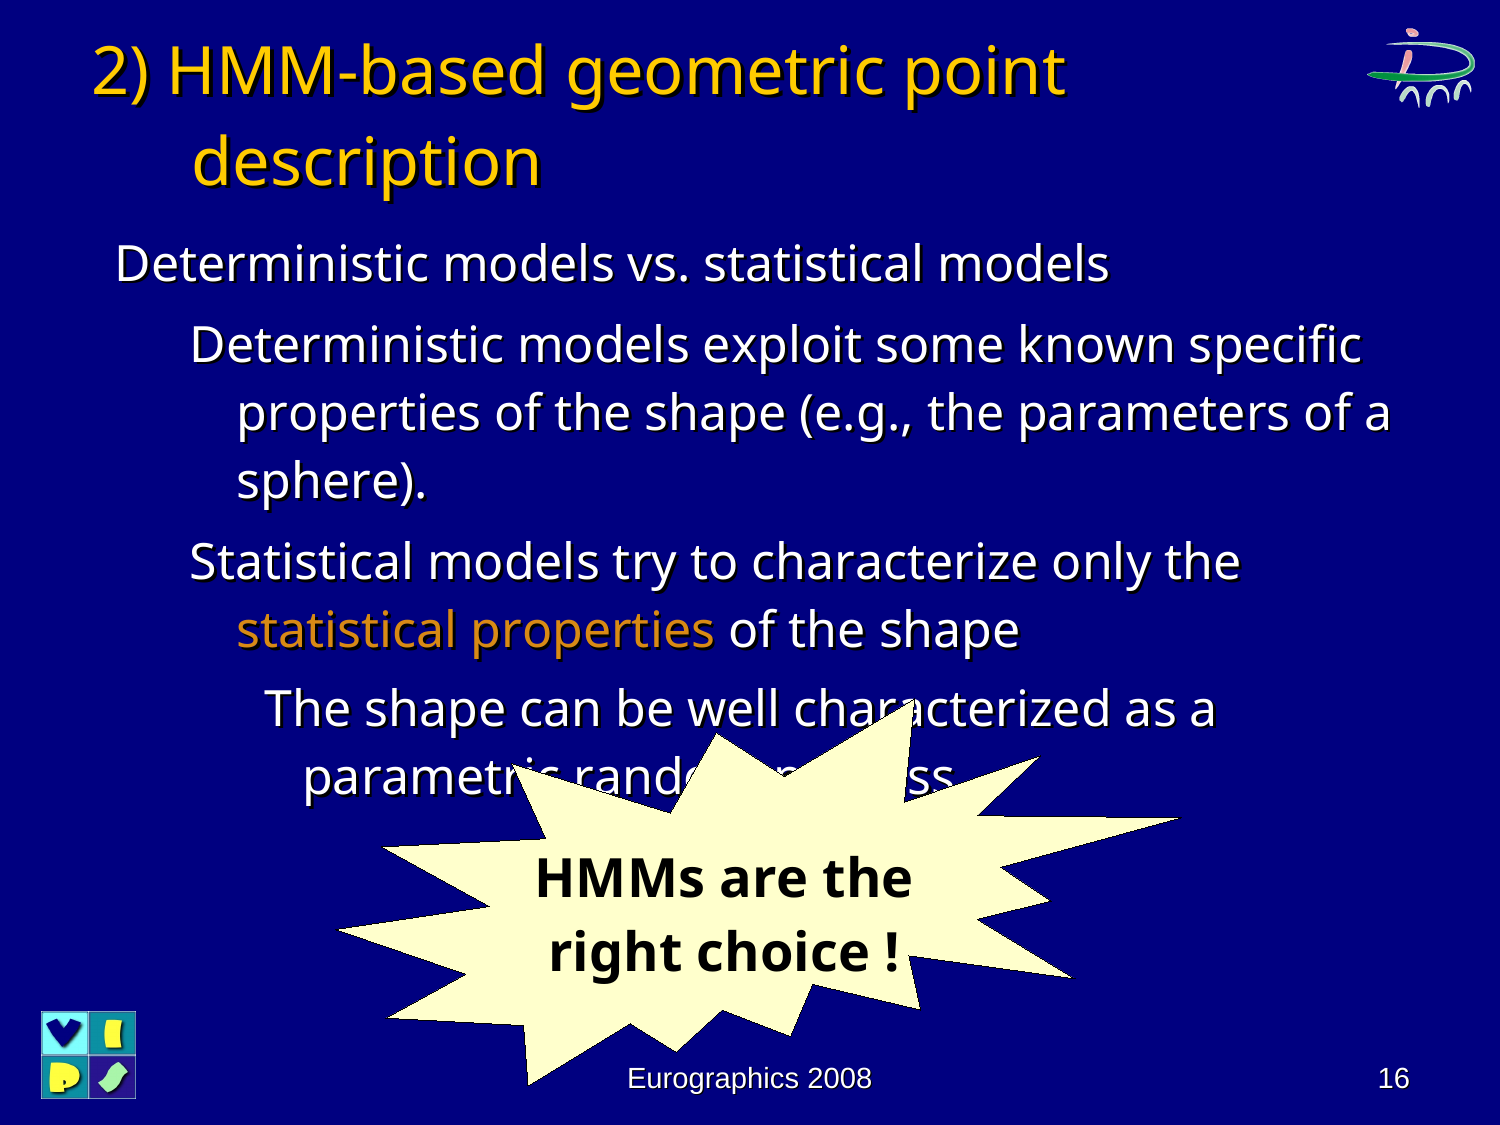

# 2) HMM-based geometric point description
Deterministic models vs. statistical models
Deterministic models exploit some known specific properties of the shape (e.g., the parameters of a sphere).
Statistical models try to characterize only the statistical properties of the shape
The shape can be well characterized as a parametric random process
HMMs are the right choice !
Eurographics 2008
16